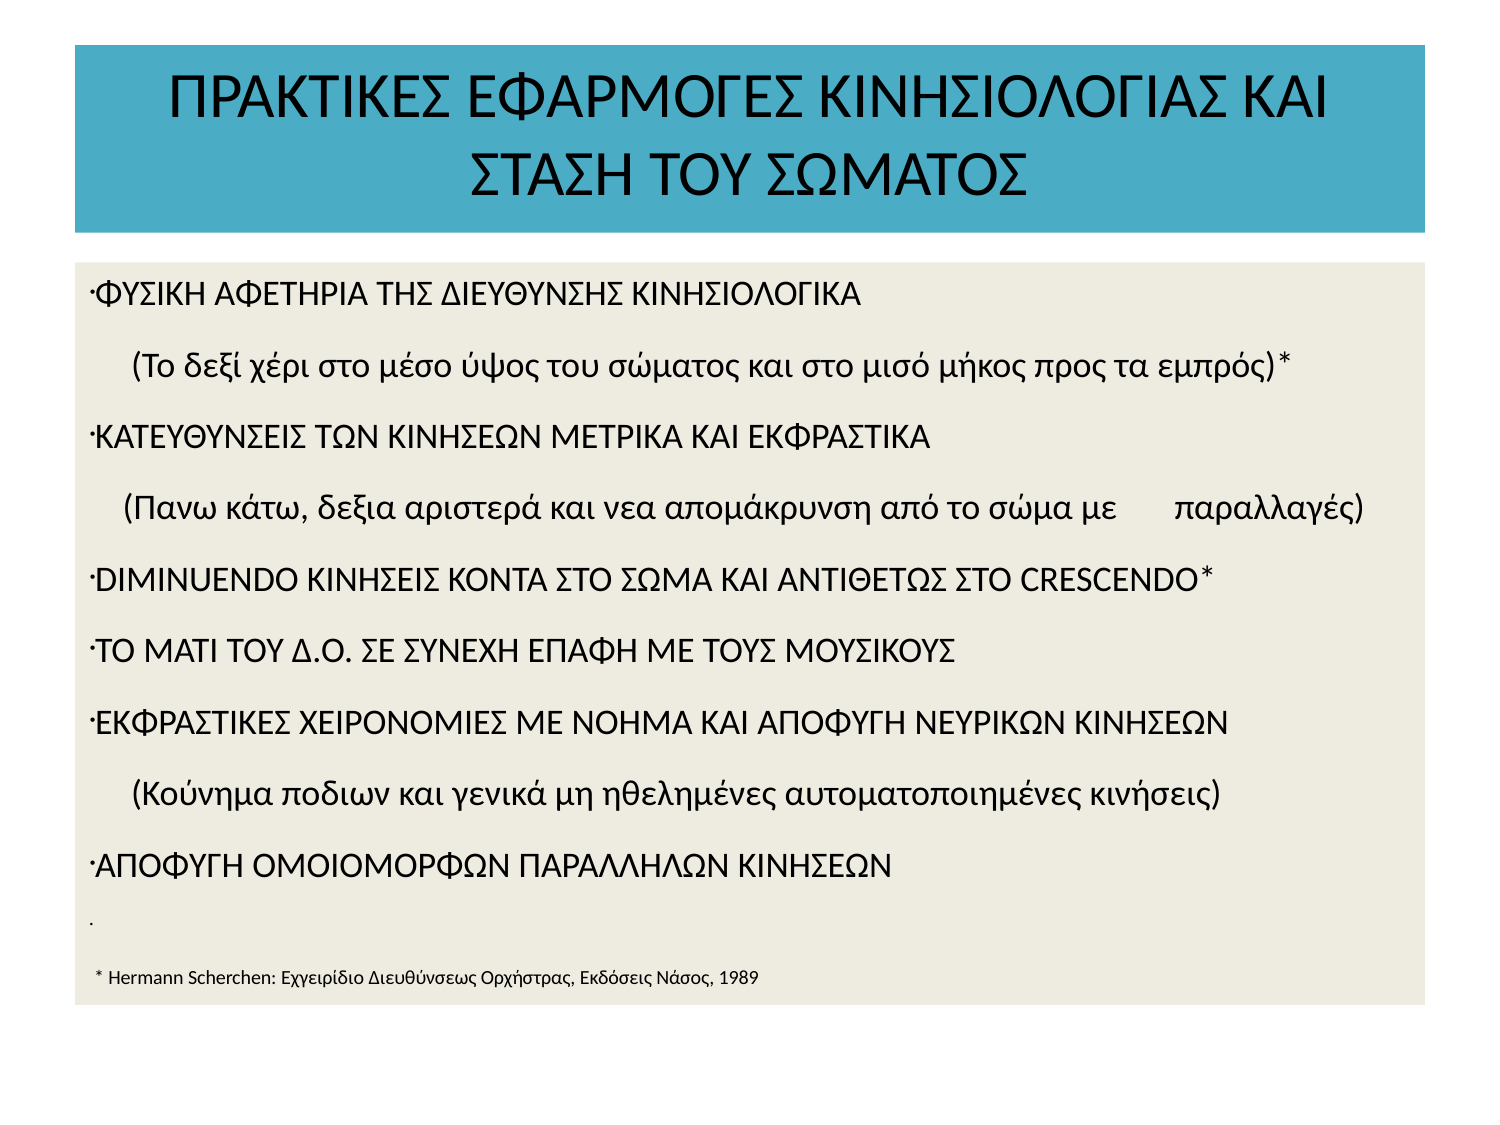

# ΠΡΑΚΤΙΚΕΣ ΕΦΑΡΜΟΓΕΣ ΚΙΝΗΣΙΟΛΟΓΙΑΣ ΚΑΙ ΣΤΑΣΗ ΤΟΥ ΣΩΜΑΤΟΣ
ΦΥΣΙΚΗ ΑΦΕΤΗΡΙΑ ΤΗΣ ΔΙΕΥΘΥΝΣΗΣ ΚΙΝΗΣΙΟΛΟΓΙΚΑ
 (Το δεξί χέρι στο μέσο ύψος του σώματος και στο μισό μήκος προς τα εμπρός)*
ΚΑΤΕΥΘΥΝΣΕΙΣ ΤΩΝ ΚΙΝΗΣΕΩΝ ΜΕΤΡΙΚΑ ΚΑΙ ΕΚΦΡΑΣΤΙΚΑ
 (Πανω κάτω, δεξια αριστερά και νεα απομάκρυνση από το σώμα με παραλλαγές)
DIMINUENDO ΚΙΝΗΣΕΙΣ ΚΟΝΤΑ ΣΤΟ ΣΩΜΑ ΚΑΙ ΑΝΤΙΘΕΤΩΣ ΣΤΟ CRESCENDO*
ΤΟ ΜΑΤΙ ΤΟΥ Δ.Ο. ΣΕ ΣΥΝΕΧΗ ΕΠΑΦΗ ΜΕ ΤΟΥΣ ΜΟΥΣΙΚΟΥΣ
ΕΚΦΡΑΣΤΙΚΕΣ ΧΕΙΡΟΝΟΜΙΕΣ ΜΕ ΝΟΗΜΑ ΚΑΙ ΑΠΟΦΥΓΗ ΝΕΥΡΙΚΩΝ ΚΙΝΗΣΕΩΝ
 (Κούνημα ποδιων και γενικά μη ηθελημένες αυτοματοποιημένες κινήσεις)
ΑΠΟΦΥΓΗ ΟΜΟΙΟΜΟΡΦΩΝ ΠΑΡΑΛΛΗΛΩΝ ΚΙΝΗΣΕΩΝ
 * Hermann Scherchen: Εχγειρίδιο Διευθύνσεως Ορχήστρας, Εκδόσεις Νάσος, 1989